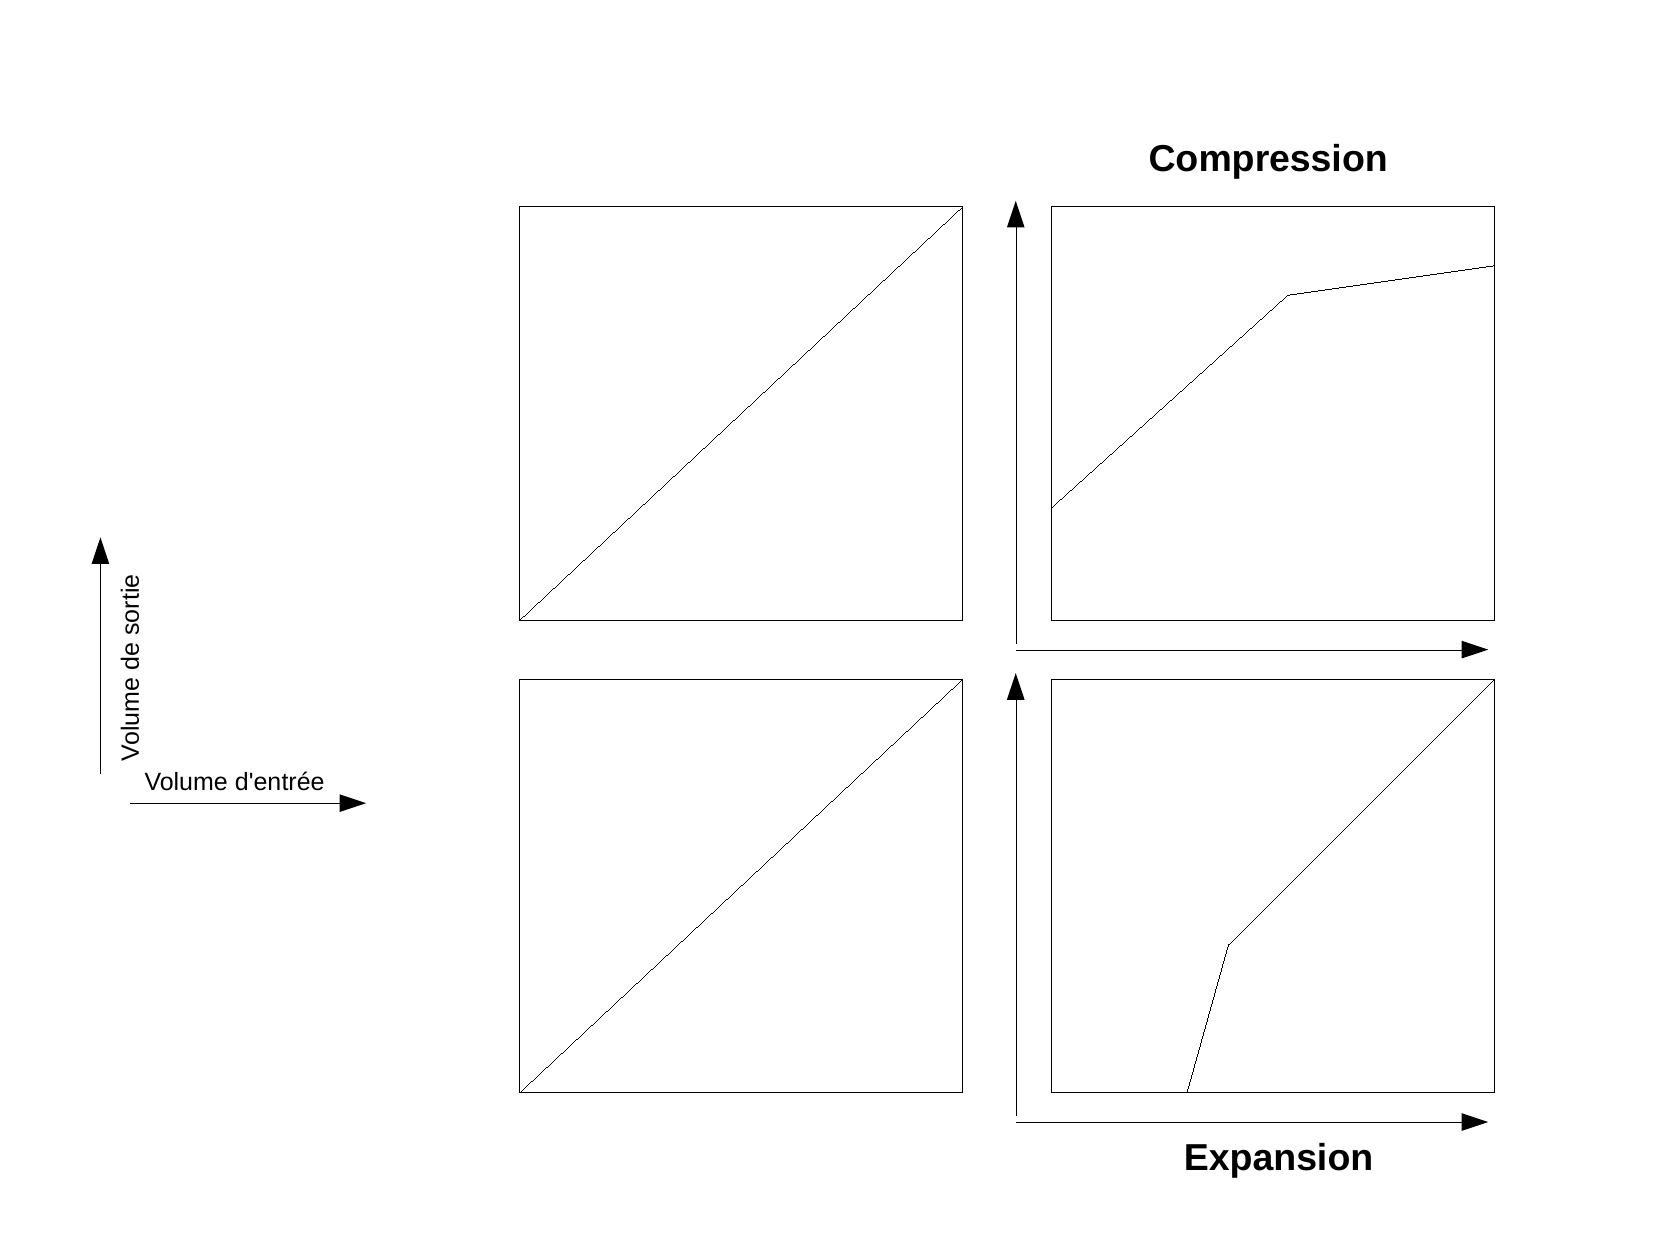

Compression
Volume de sortie
Volume d'entrée
Expansion